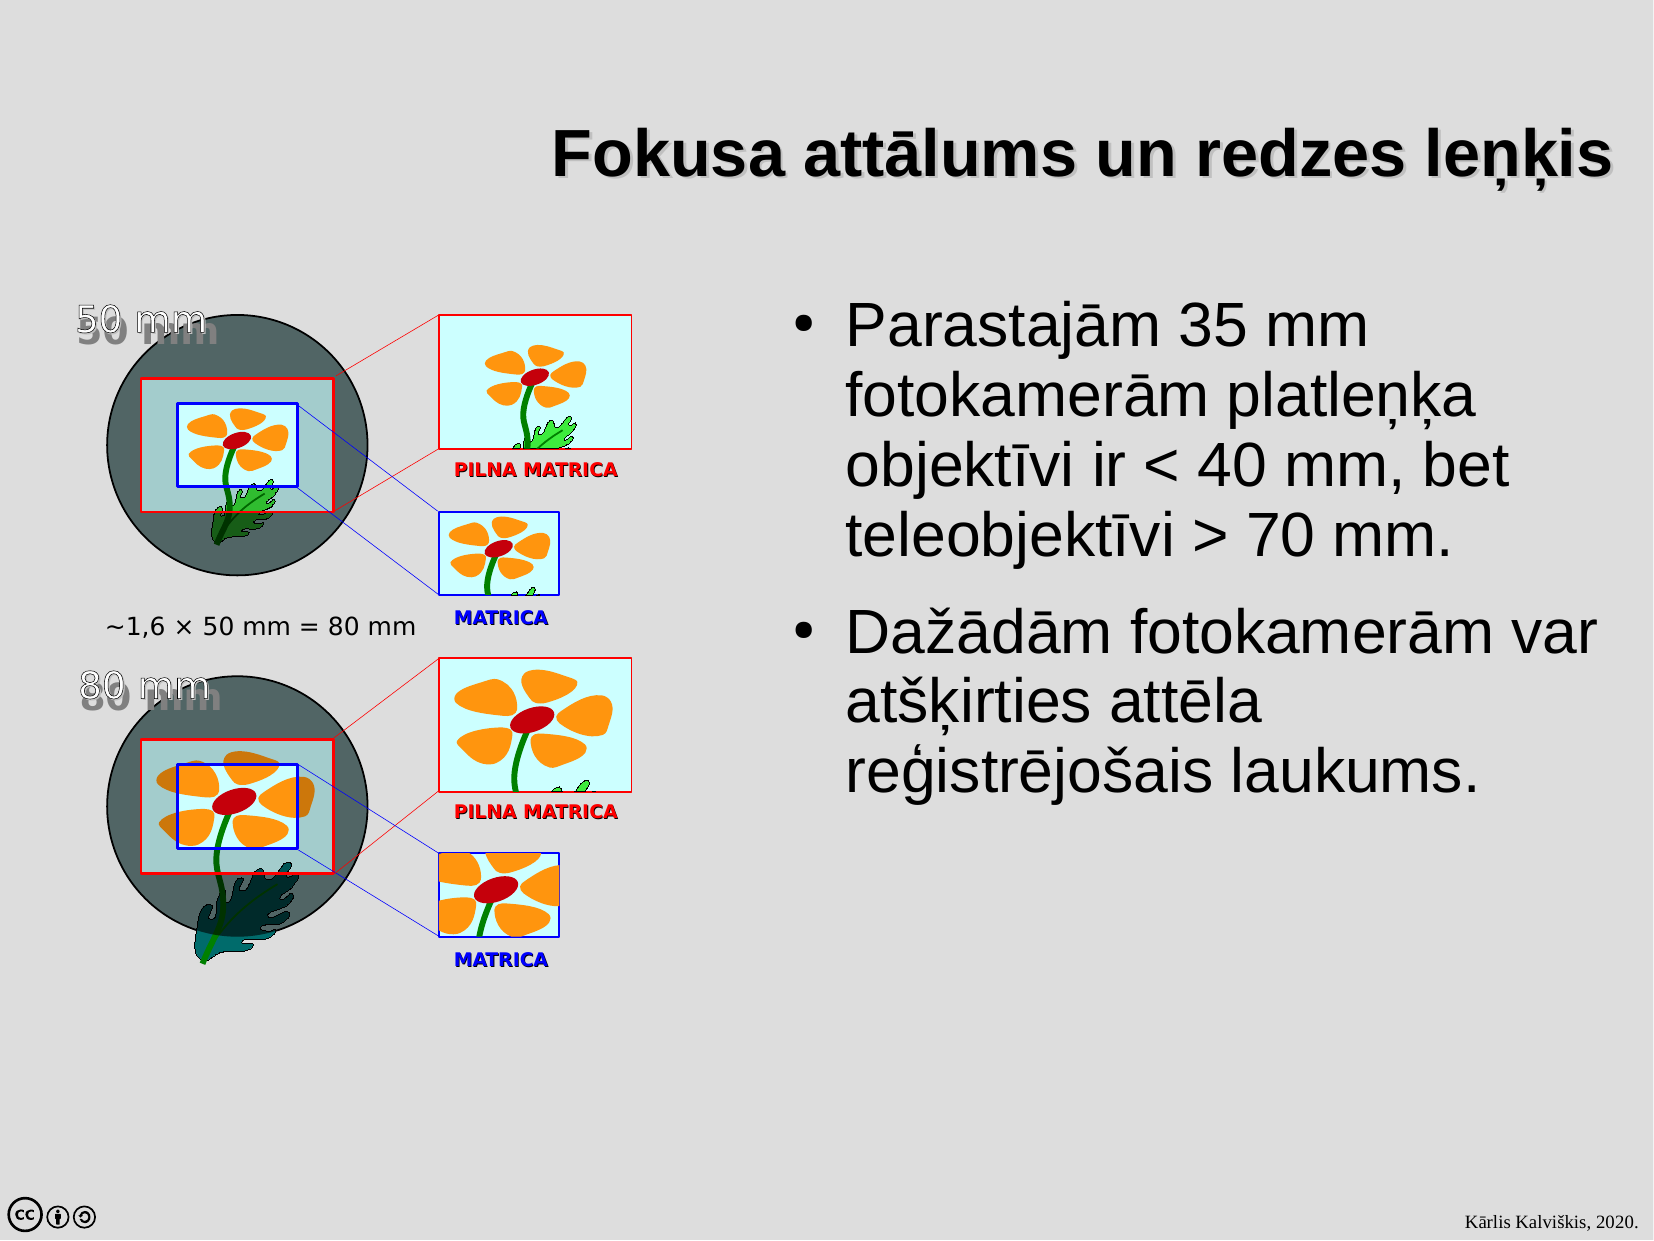

# Fokusa attālums un redzes leņķis
50 mm
50 mm
PILNA MATRICA
MATRICA
~1,6 × 50 mm = 80 mm
80 mm
80 mm
PILNA MATRICA
MATRICA
Parastajām 35 mm fotokamerām platleņķa objektīvi ir < 40 mm, bet teleobjektīvi > 70 mm.
Dažādām fotokamerām var atšķirties attēla reģistrējošais laukums.